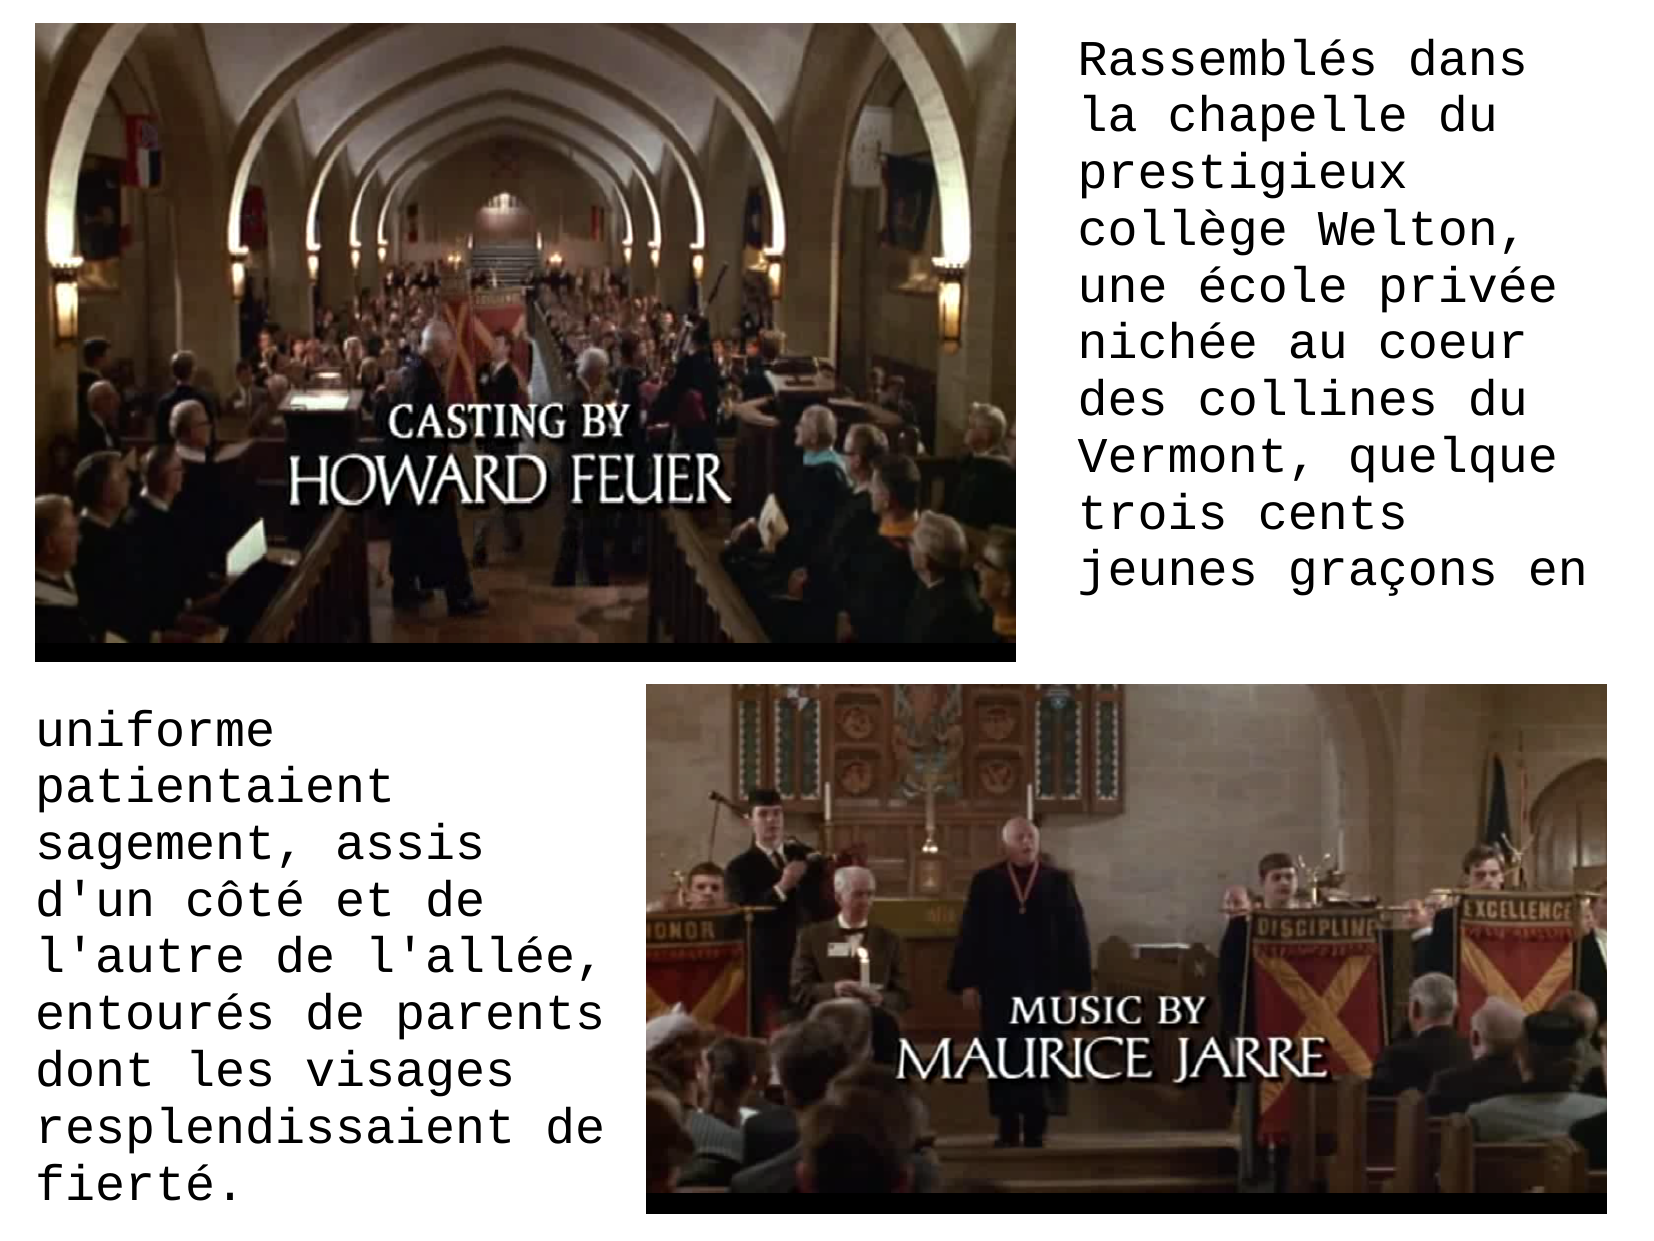

Rassemblés dans la chapelle du prestigieux collège Welton, une école privée nichée au coeur des collines du Vermont, quelque trois cents jeunes graçons en
uniforme patientaient sagement, assis d'un côté et de l'autre de l'allée, entourés de parents dont les visages resplendissaient de fierté.